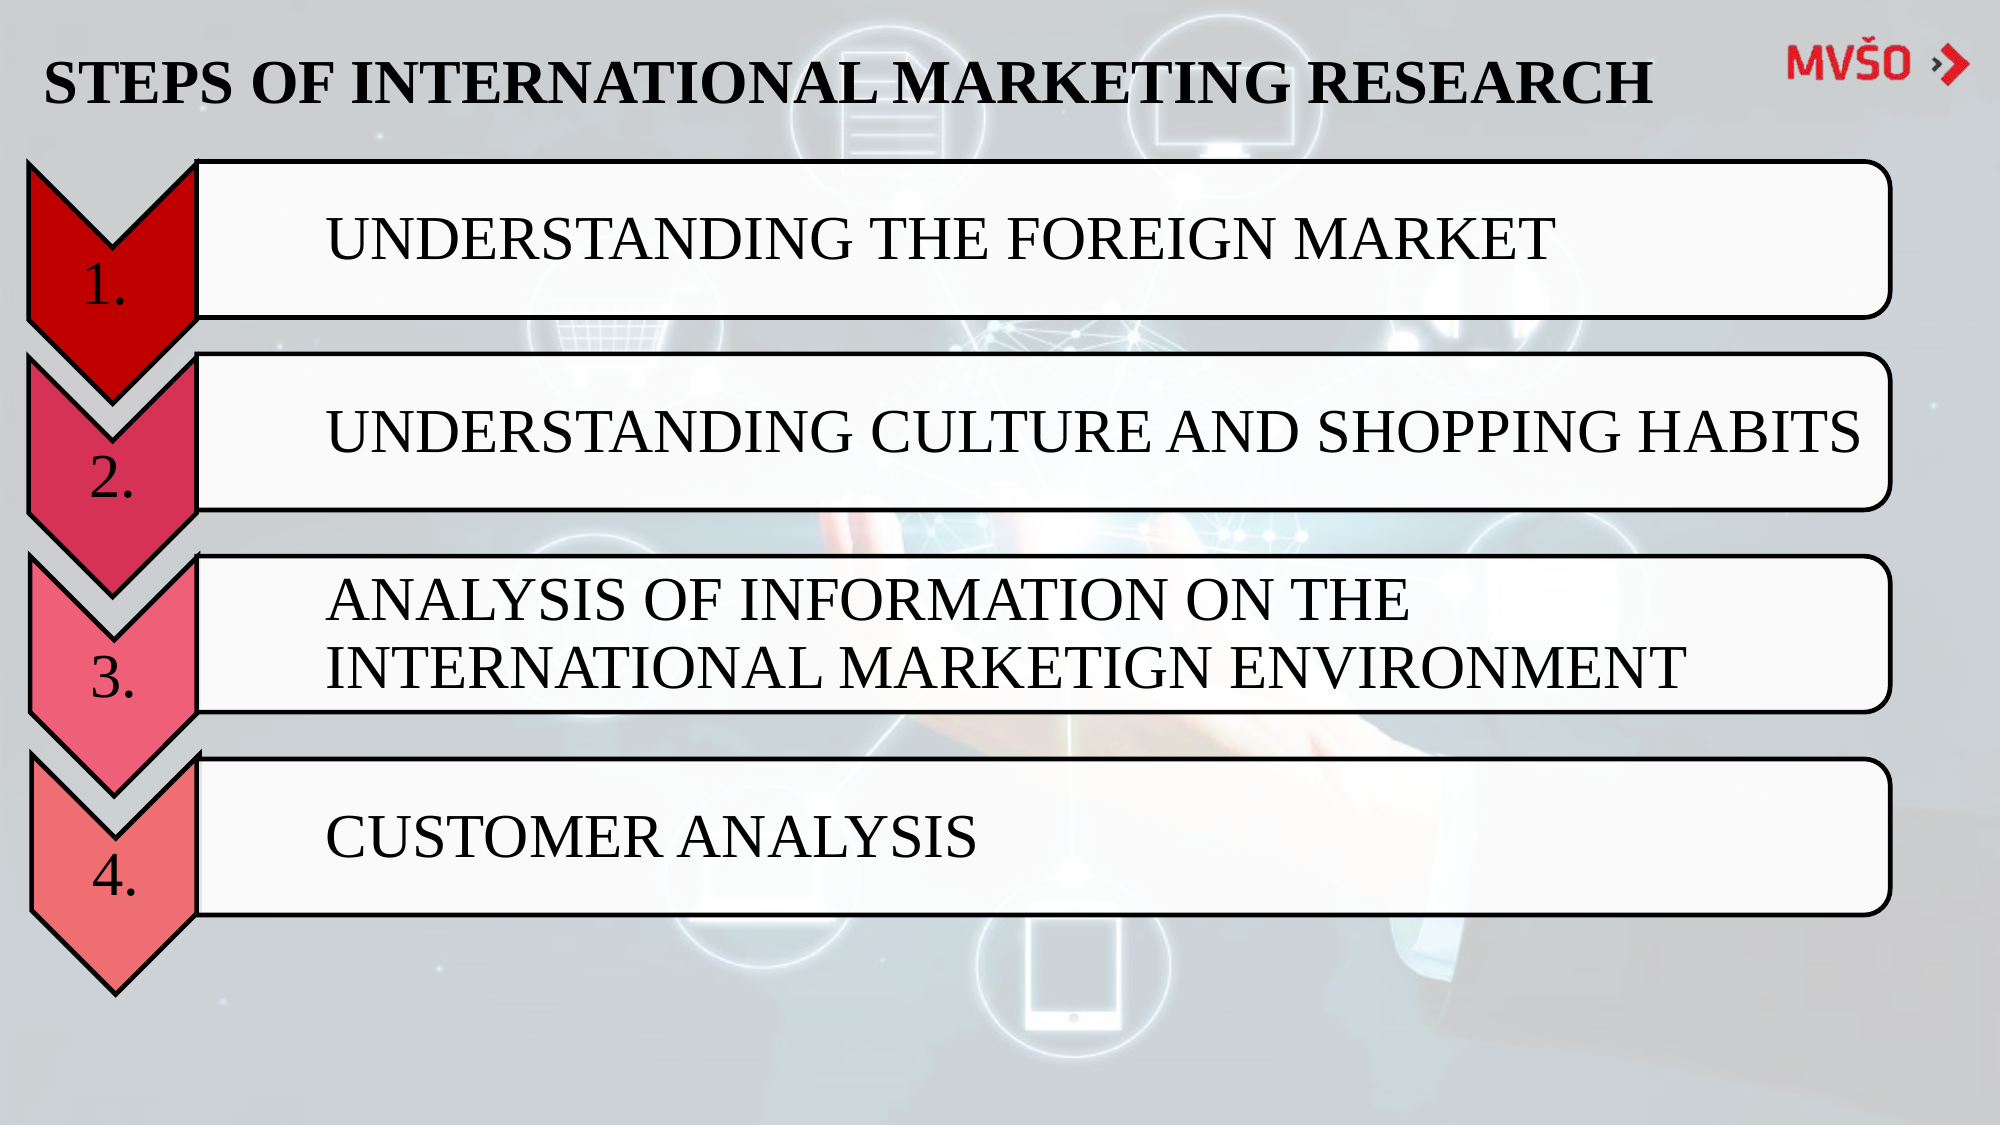

STEPS OF INTERNATIONAL MARKETING RESEARCH
UNDERSTANDING THE FOREIGN MARKET
1.
UNDERSTANDING CULTURE AND SHOPPING HABITS
2.
3.
ANALYSIS OF INFORMATION ON THE INTERNATIONAL MARKETIGN ENVIRONMENT
4.
CUSTOMER ANALYSIS